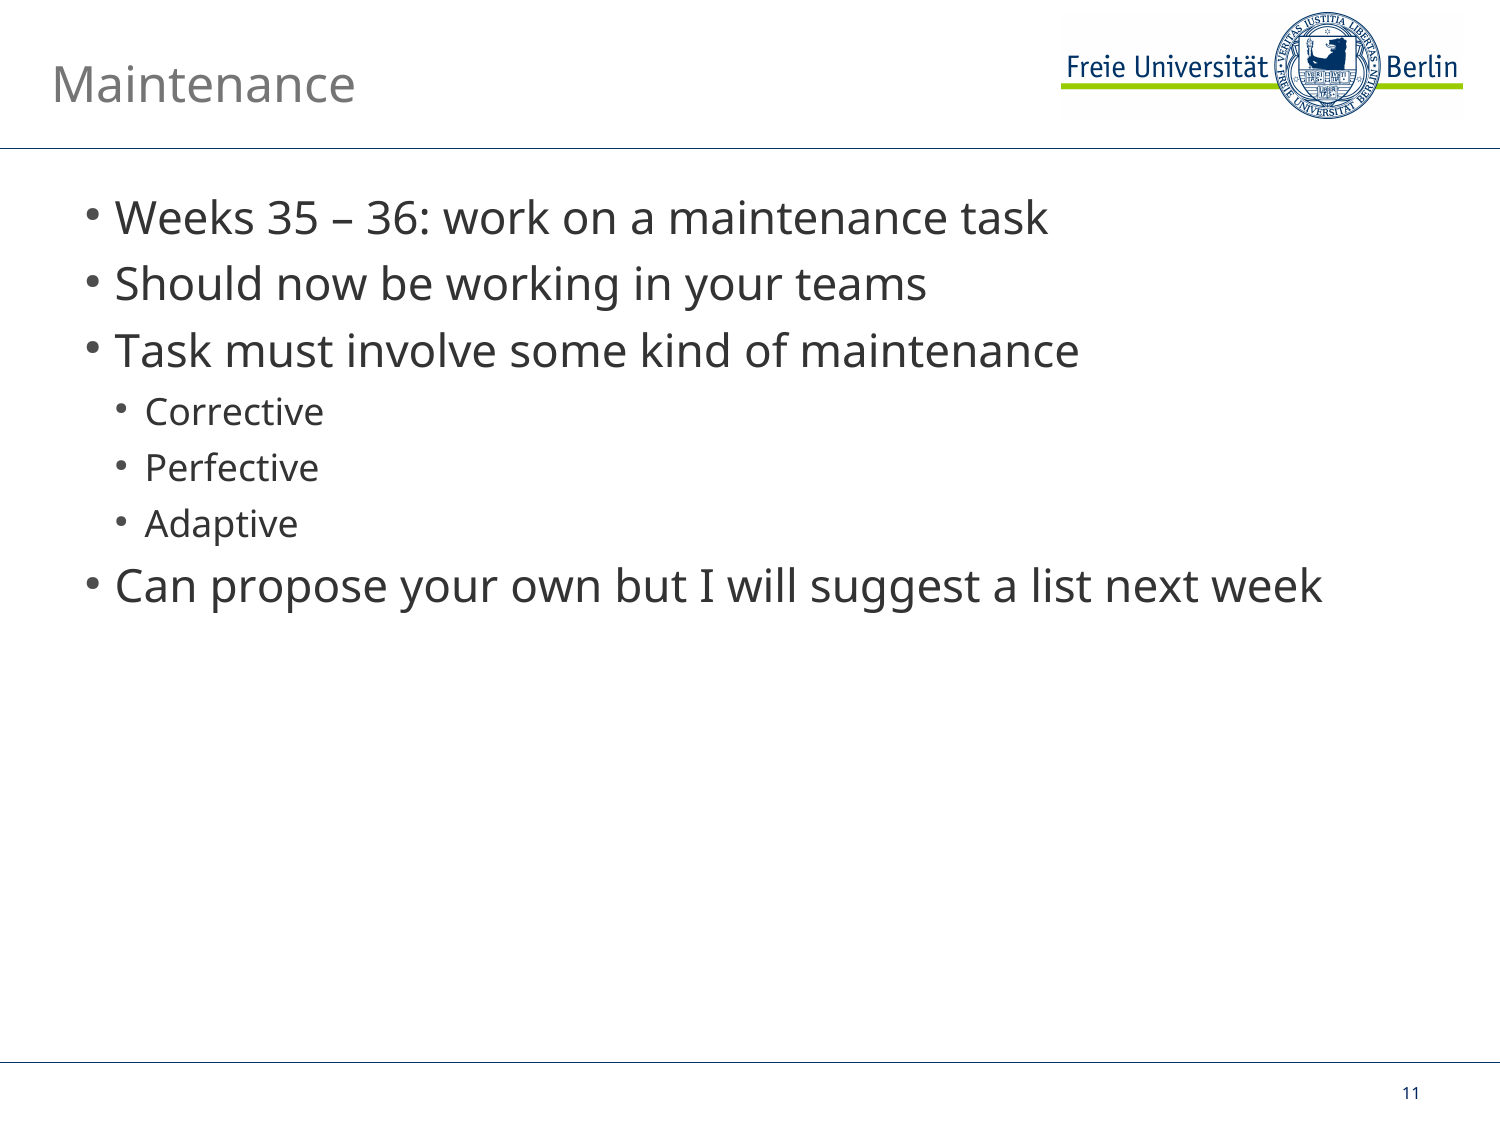

# Maintenance
Weeks 35 – 36: work on a maintenance task
Should now be working in your teams
Task must involve some kind of maintenance
Corrective
Perfective
Adaptive
Can propose your own but I will suggest a list next week